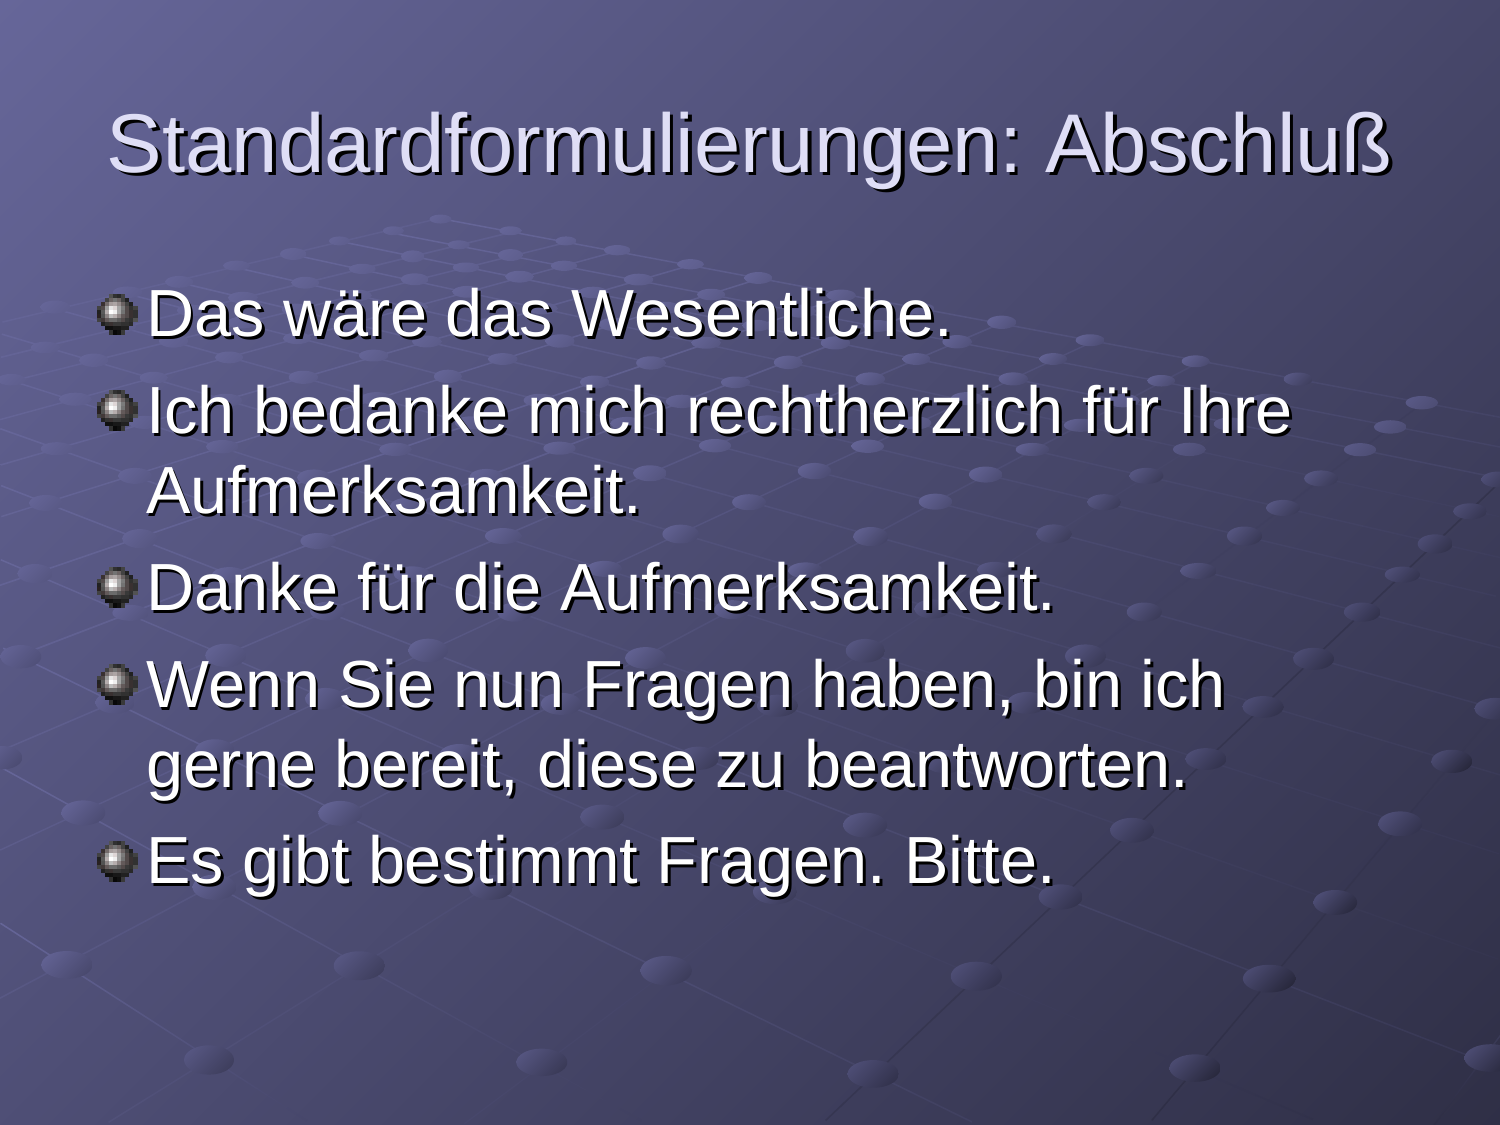

# Standardformulierungen: Abschluß
Das wäre das Wesentliche.
Ich bedanke mich rechtherzlich für Ihre Aufmerksamkeit.
Danke für die Aufmerksamkeit.
Wenn Sie nun Fragen haben, bin ich gerne bereit, diese zu beantworten.
Es gibt bestimmt Fragen. Bitte.